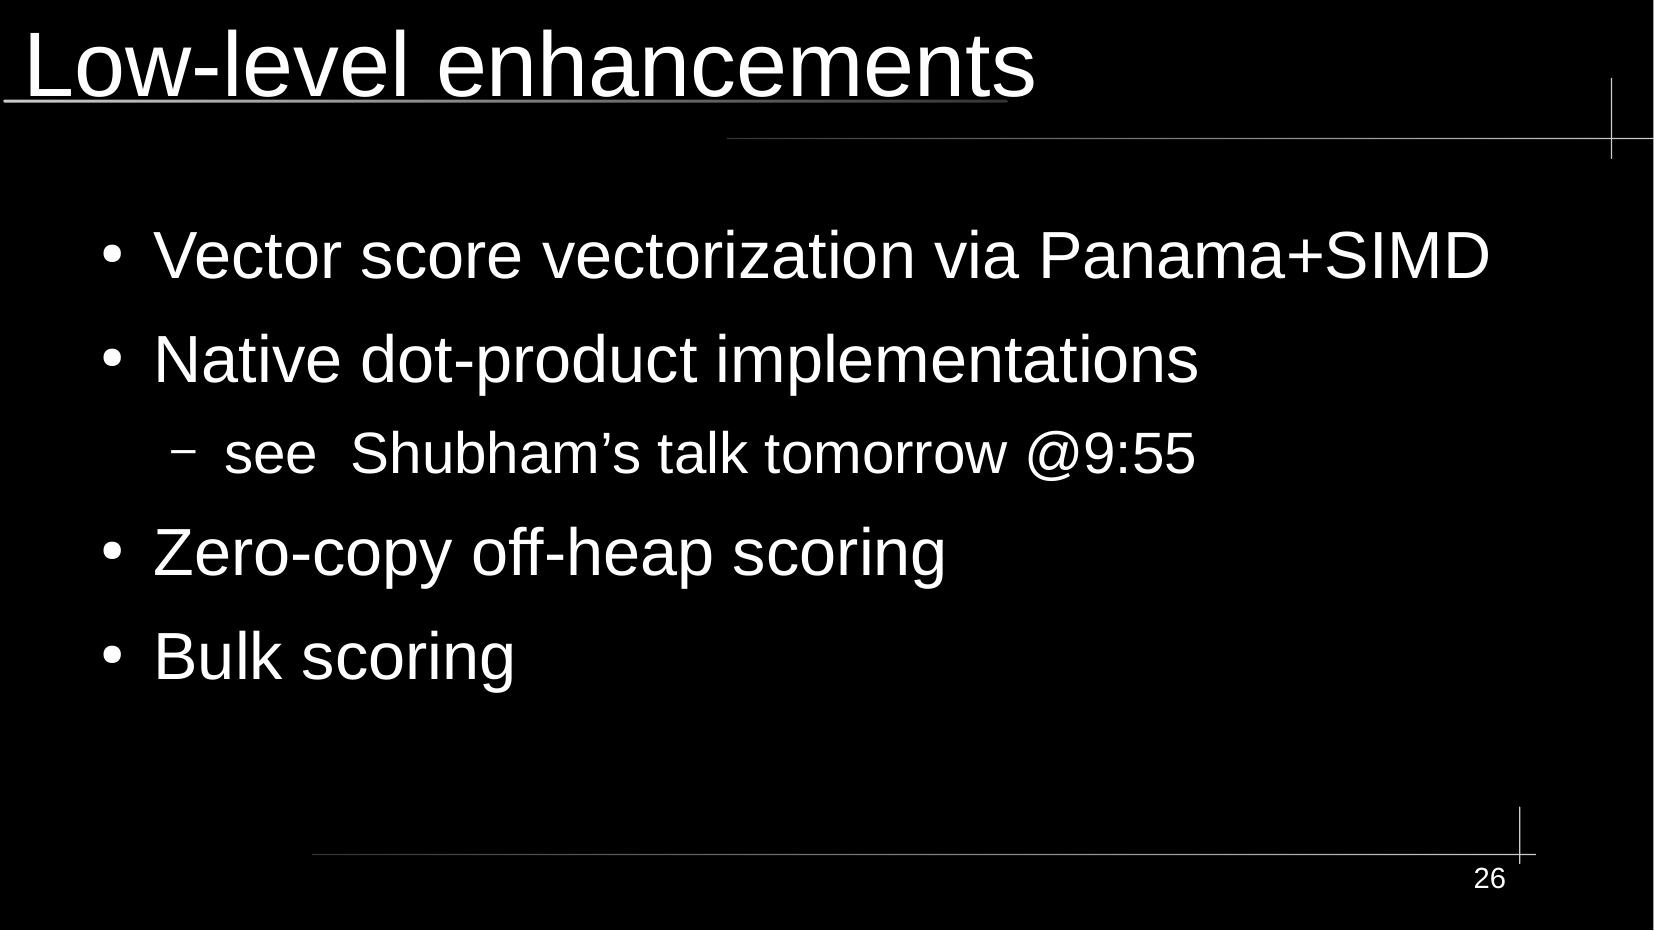

# Low-level enhancements
Vector score vectorization via Panama+SIMD
Native dot-product implementations
see Shubham’s talk tomorrow @9:55
Zero-copy off-heap scoring
Bulk scoring
26